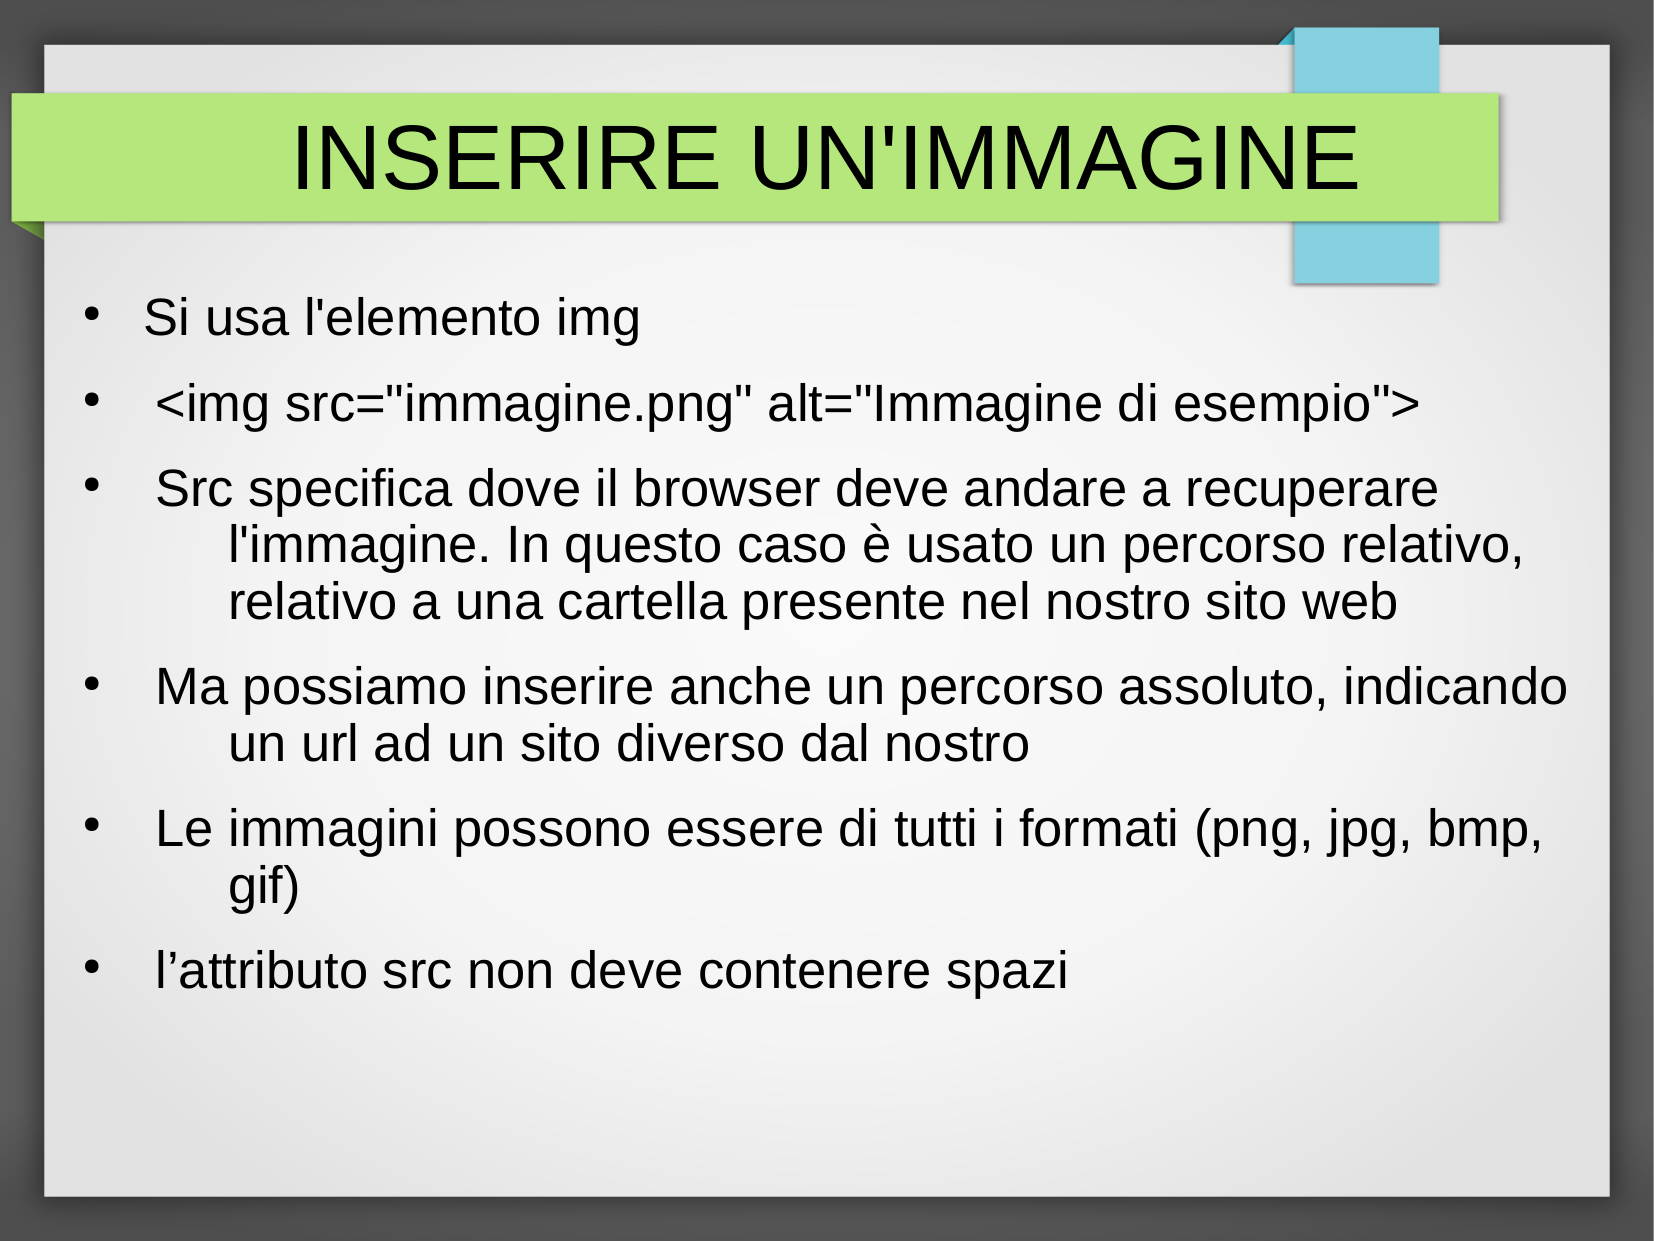

# INSERIRE UN'IMMAGINE
 Si usa l'elemento img
<img src="immagine.png" alt="Immagine di esempio">
Src specifica dove il browser deve andare a recuperare l'immagine. In questo caso è usato un percorso relativo, relativo a una cartella presente nel nostro sito web
Ma possiamo inserire anche un percorso assoluto, indicando un url ad un sito diverso dal nostro
Le immagini possono essere di tutti i formati (png, jpg, bmp, gif)
l’attributo src non deve contenere spazi